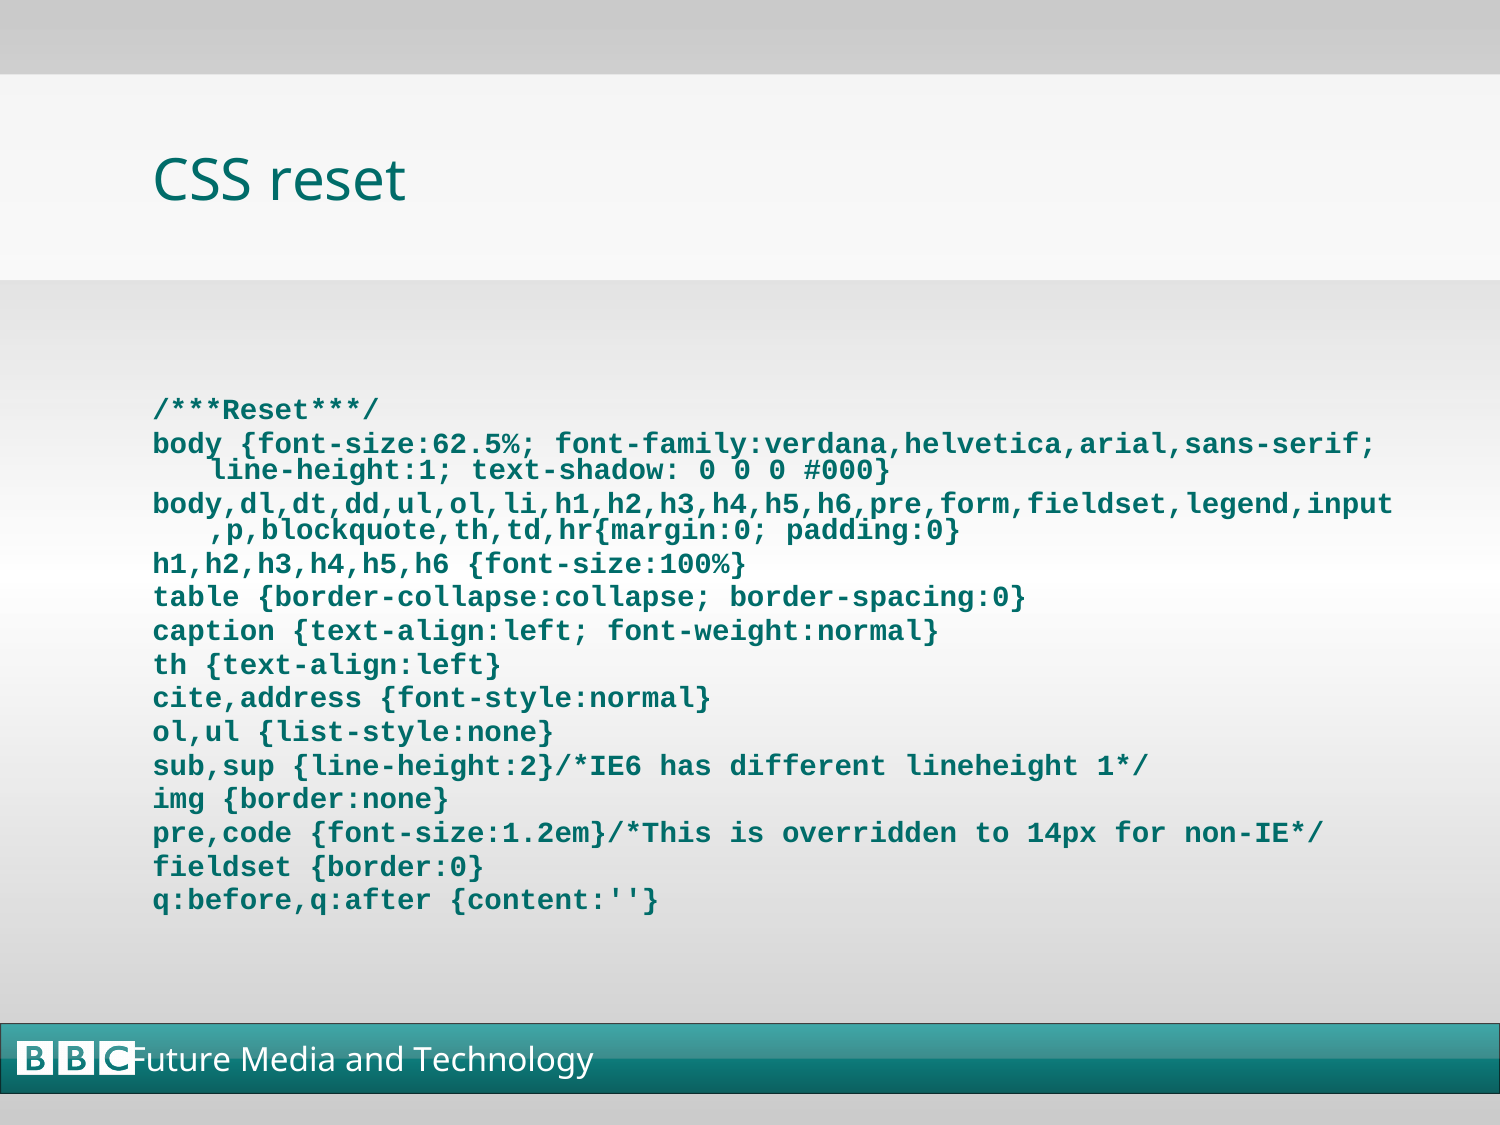

# CSS reset
/***Reset***/
body {font-size:62.5%; font-family:verdana,helvetica,arial,sans-serif; line-height:1; text-shadow: 0 0 0 #000}
body,dl,dt,dd,ul,ol,li,h1,h2,h3,h4,h5,h6,pre,form,fieldset,legend,input,p,blockquote,th,td,hr{margin:0; padding:0}
h1,h2,h3,h4,h5,h6 {font-size:100%}
table {border-collapse:collapse; border-spacing:0}
caption {text-align:left; font-weight:normal}
th {text-align:left}
cite,address {font-style:normal}
ol,ul {list-style:none}
sub,sup {line-height:2}/*IE6 has different lineheight 1*/
img {border:none}
pre,code {font-size:1.2em}/*This is overridden to 14px for non-IE*/
fieldset {border:0}
q:before,q:after {content:''}